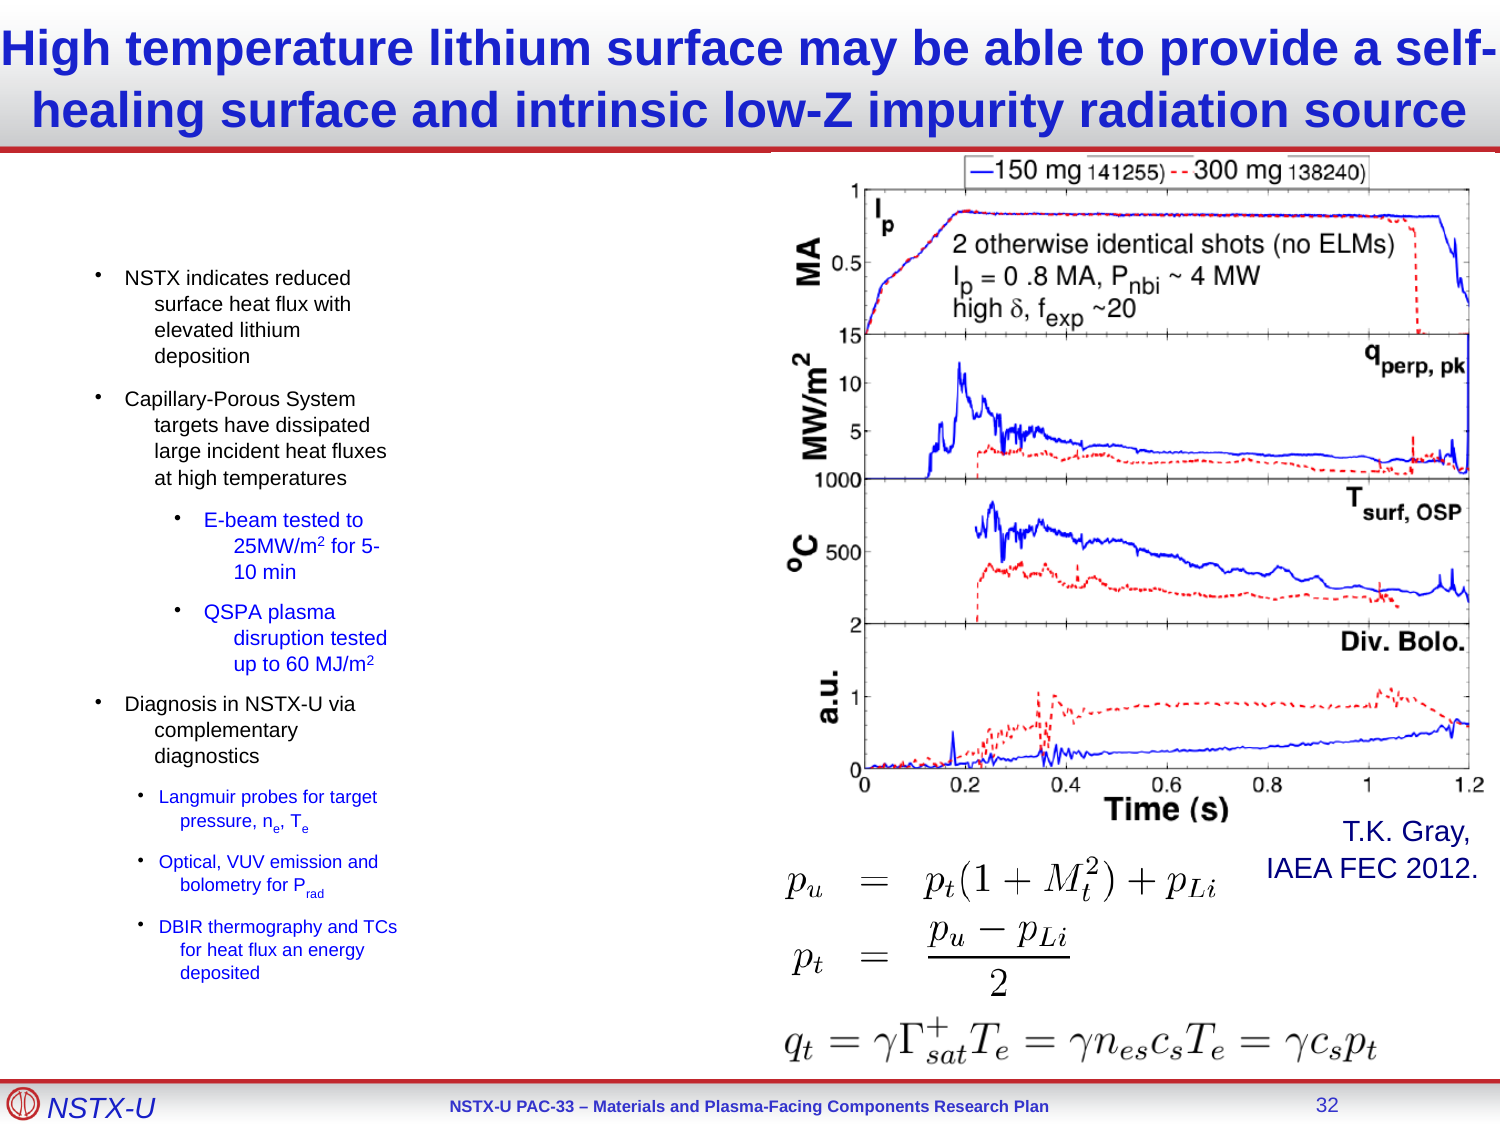

# High temperature lithium surface may be able to provide a self-healing surface and intrinsic low-Z impurity radiation source
NSTX indicates reduced surface heat flux with elevated lithium deposition
Capillary-Porous System targets have dissipated large incident heat fluxes at high temperatures
E-beam tested to 25MW/m2 for 5-10 min
QSPA plasma disruption tested up to 60 MJ/m2
Diagnosis in NSTX-U via complementary diagnostics
Langmuir probes for target pressure, ne, Te
Optical, VUV emission and bolometry for Prad
DBIR thermography and TCs for heat flux an energy deposited
T.K. Gray,
IAEA FEC 2012.